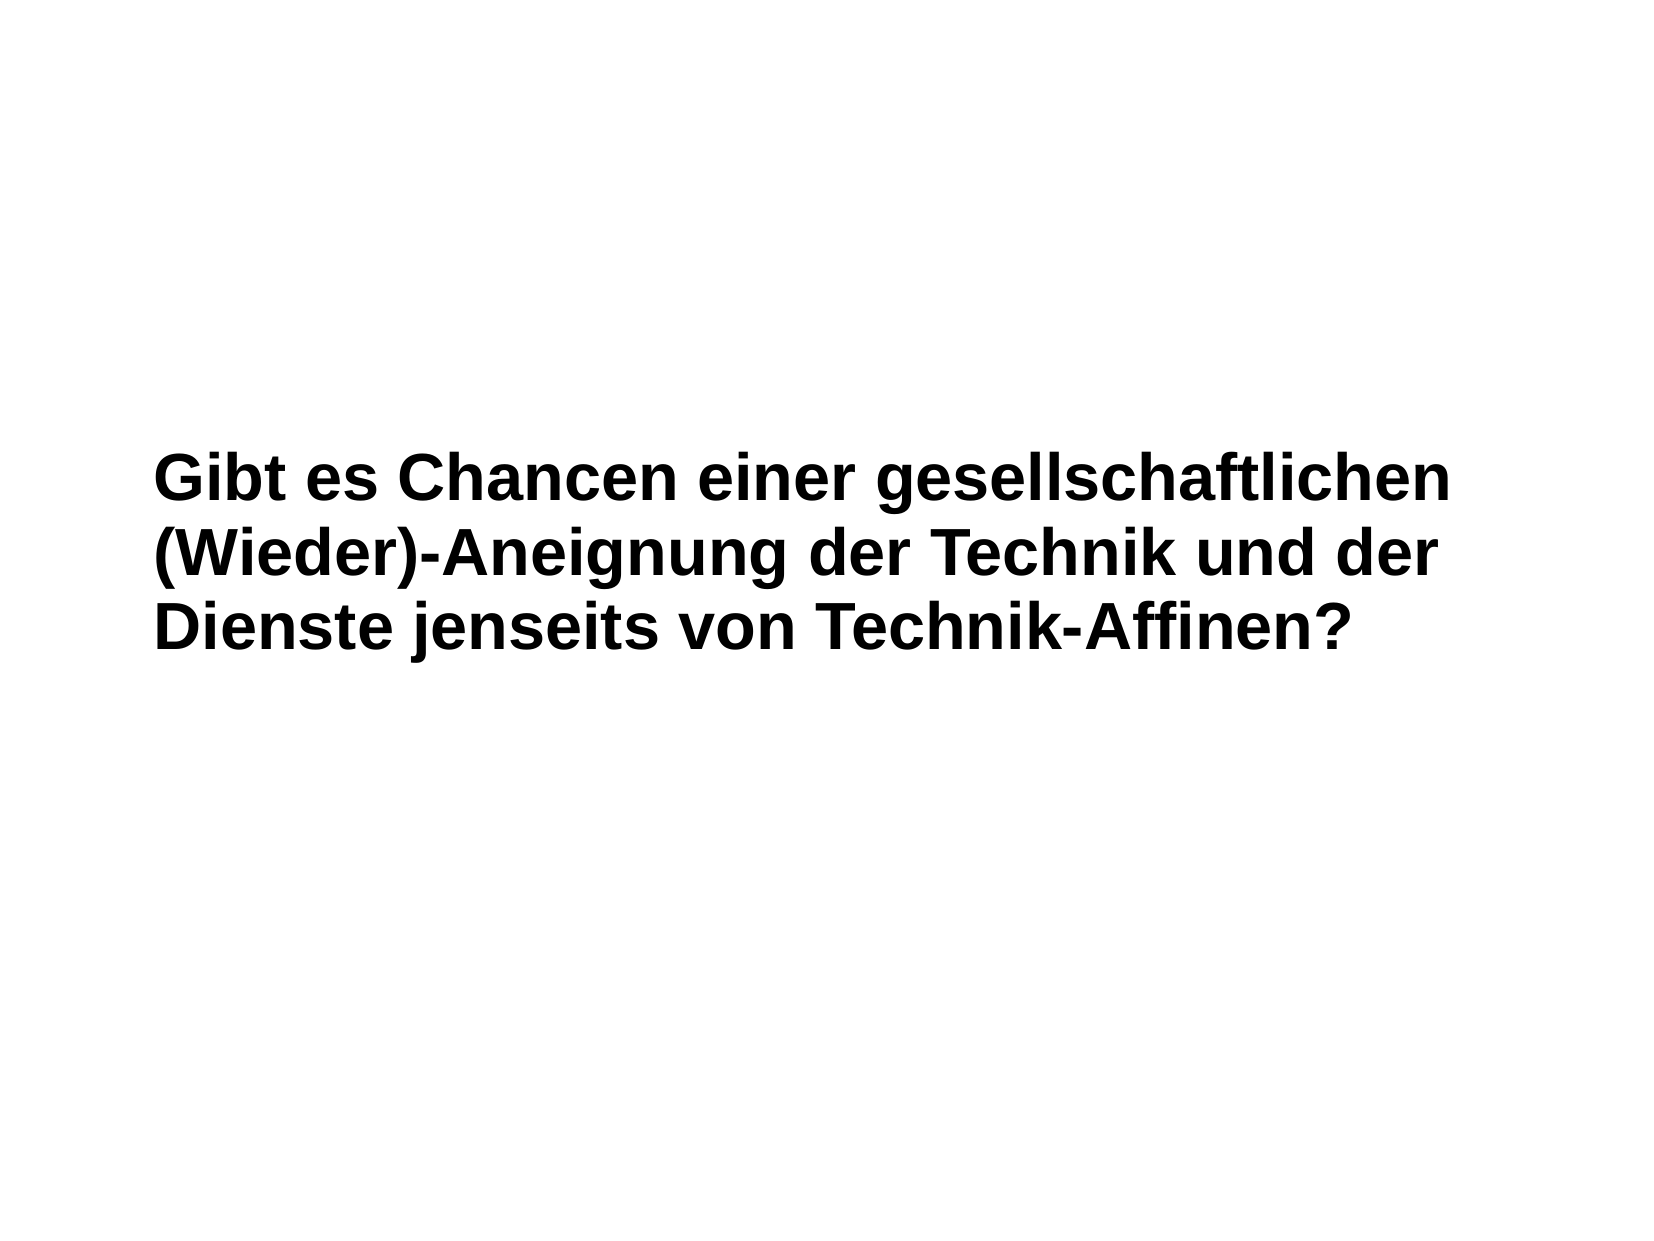

#
Gibt es Chancen einer gesellschaftlichen (Wieder)-Aneignung der Technik und der Dienste jenseits von Technik-Affinen?